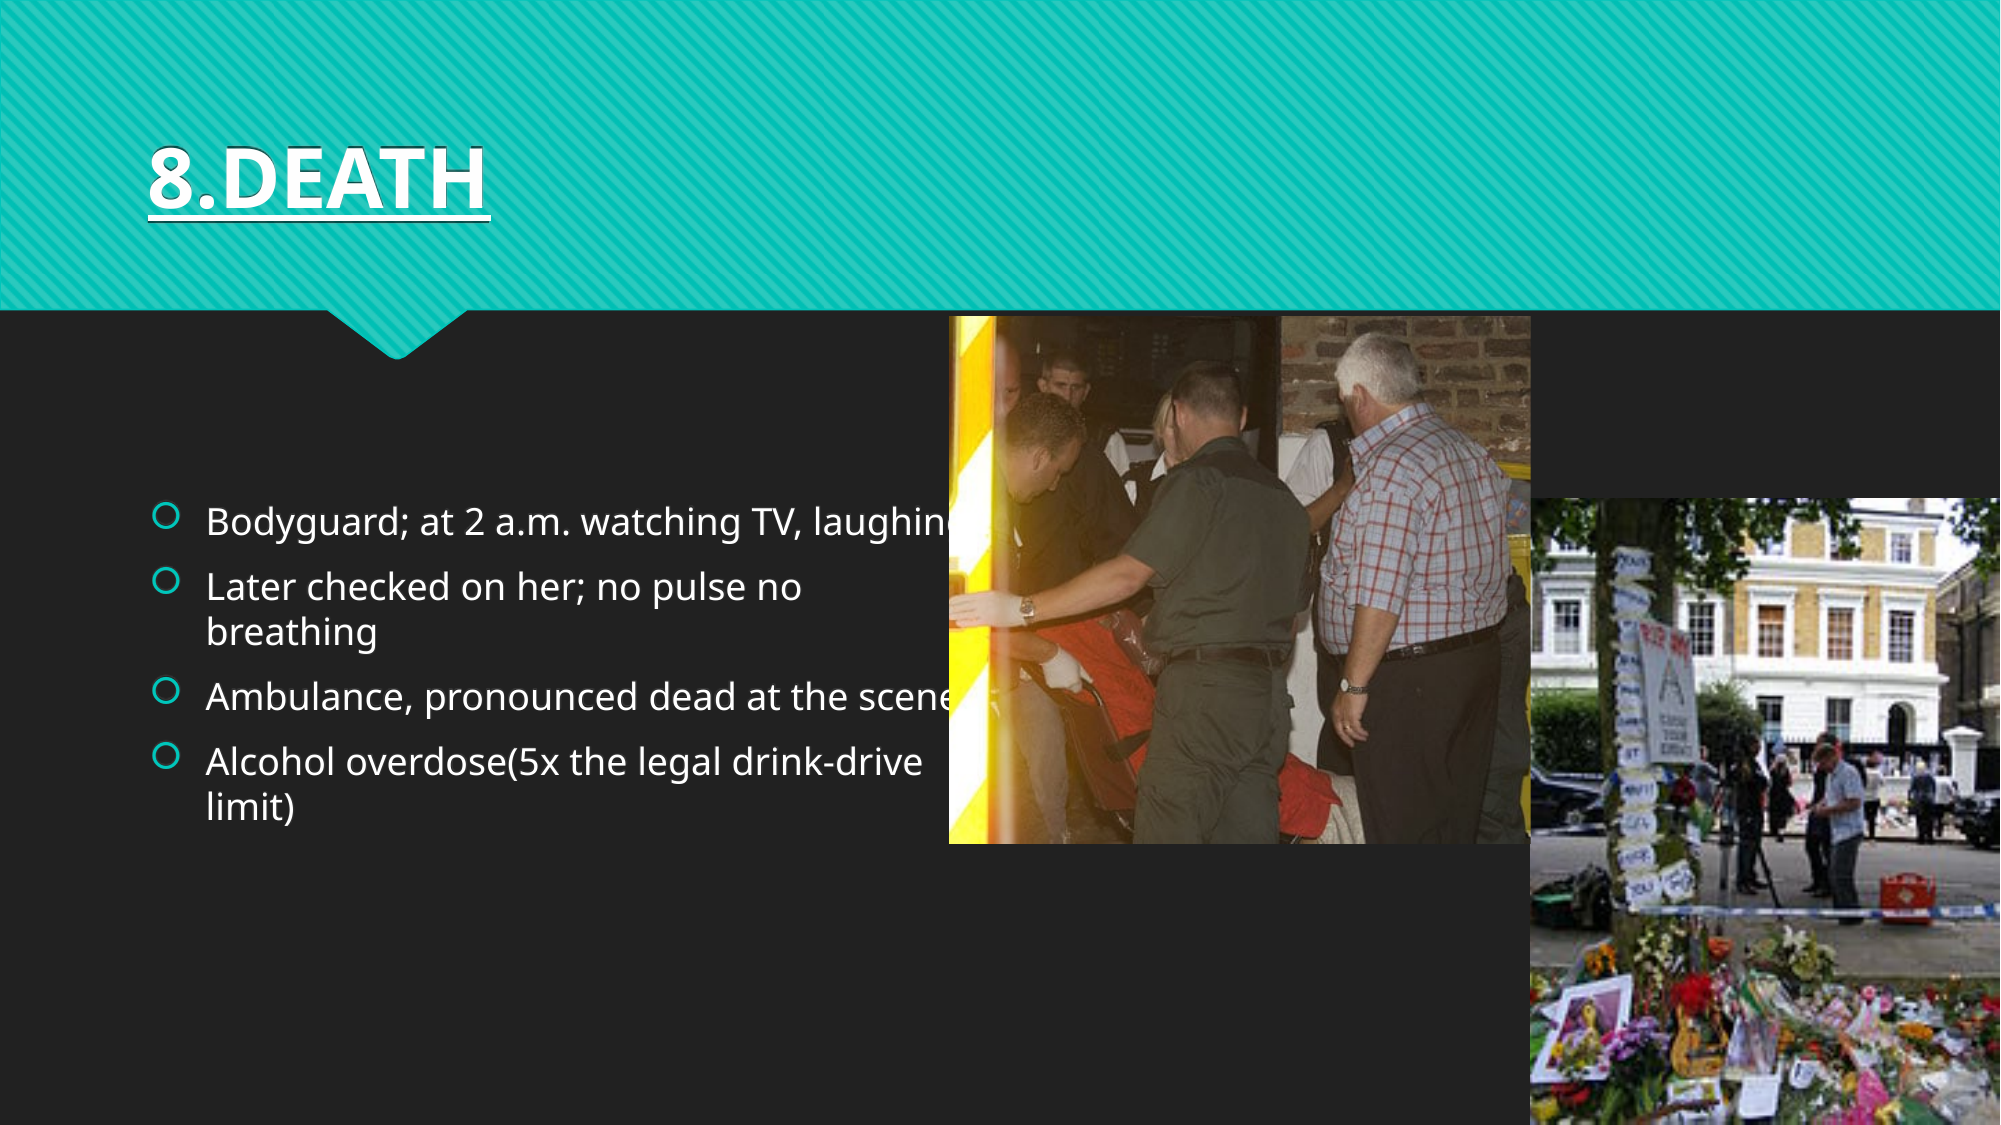

# 8.DEATH
Bodyguard; at 2 a.m. watching TV, laughing
Later checked on her; no pulse no breathing
Ambulance, pronounced dead at the scene
Alcohol overdose(5x the legal drink-drive limit)